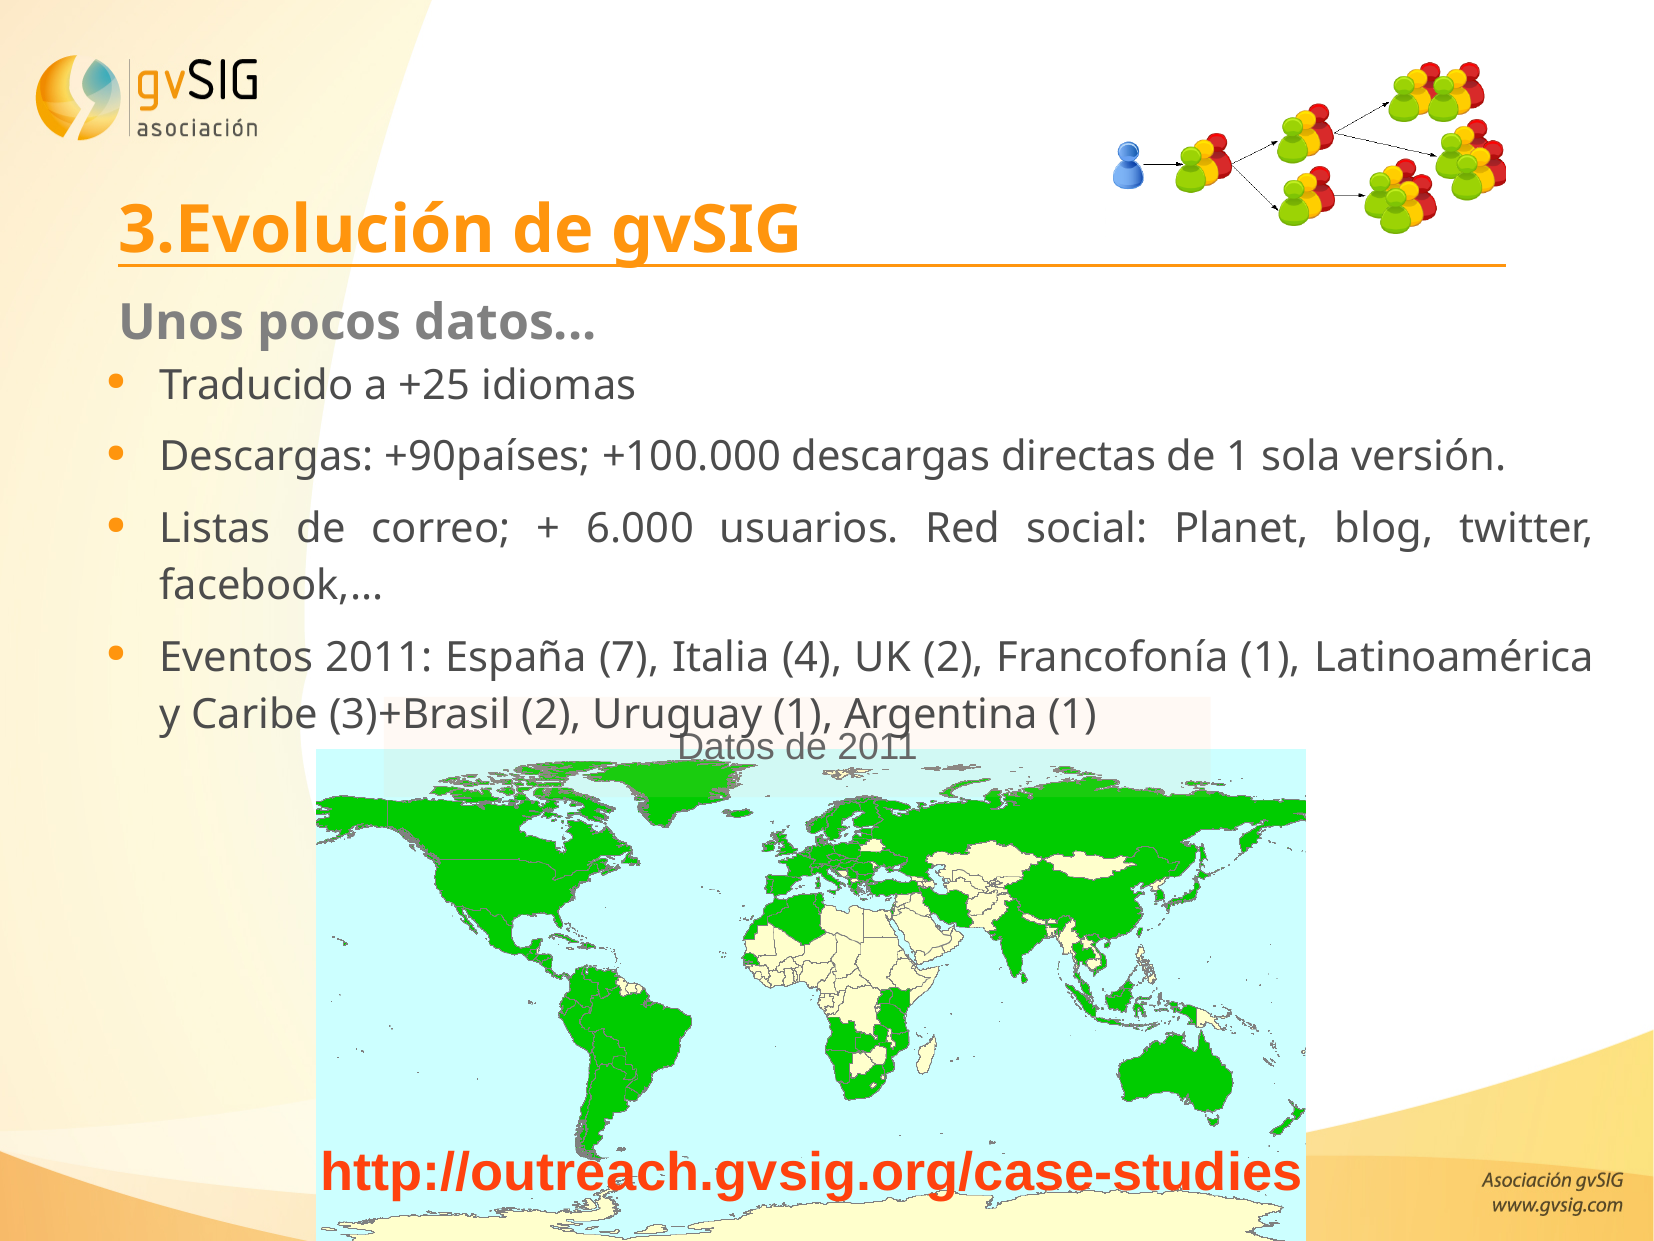

# 3.Evolución de gvSIG
Unos pocos datos...
Traducido a +25 idiomas
Descargas: +90países; +100.000 descargas directas de 1 sola versión.
Listas de correo; + 6.000 usuarios. Red social: Planet, blog, twitter, facebook,...
Eventos 2011: España (7), Italia (4), UK (2), Francofonía (1), Latinoamérica y Caribe (3)+Brasil (2), Uruguay (1), Argentina (1)
Datos de 2011
http://outreach.gvsig.org/case-studies